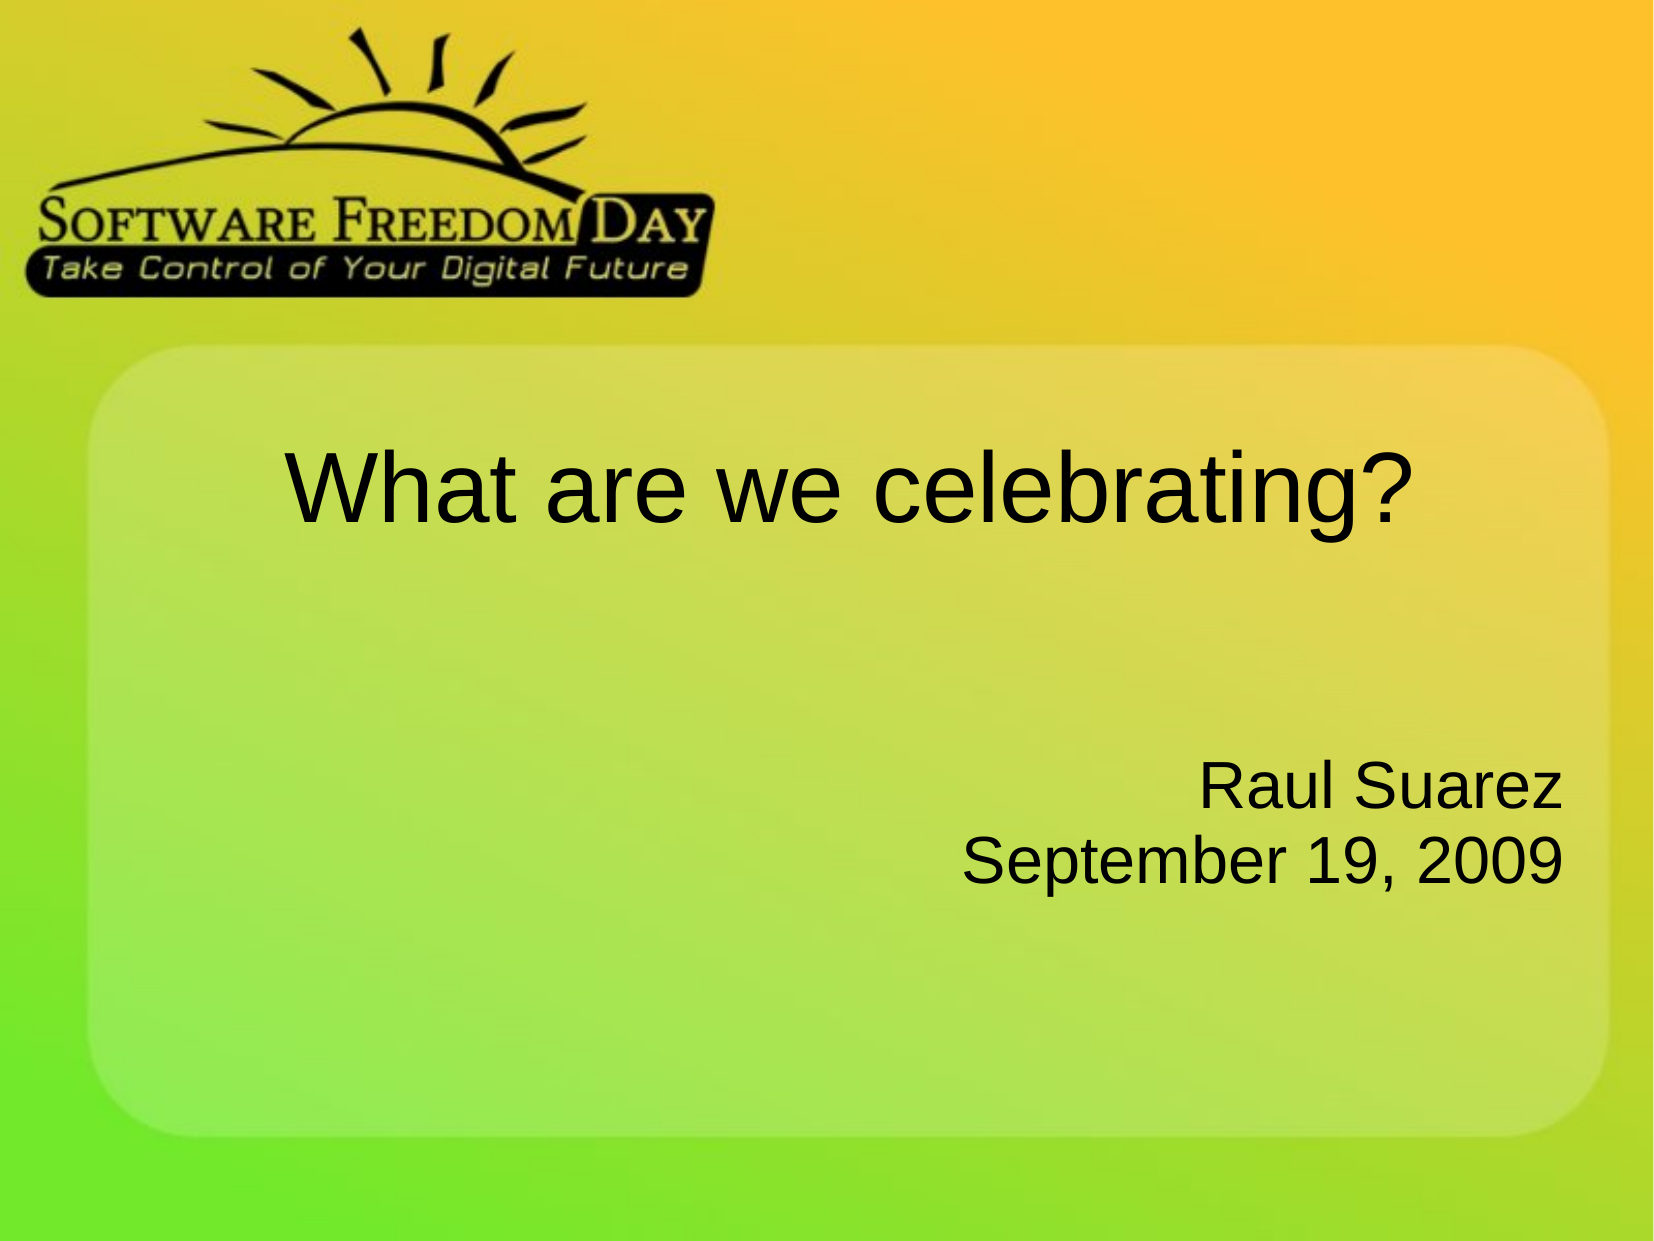

# What are we celebrating?
Raul Suarez
September 19, 2009